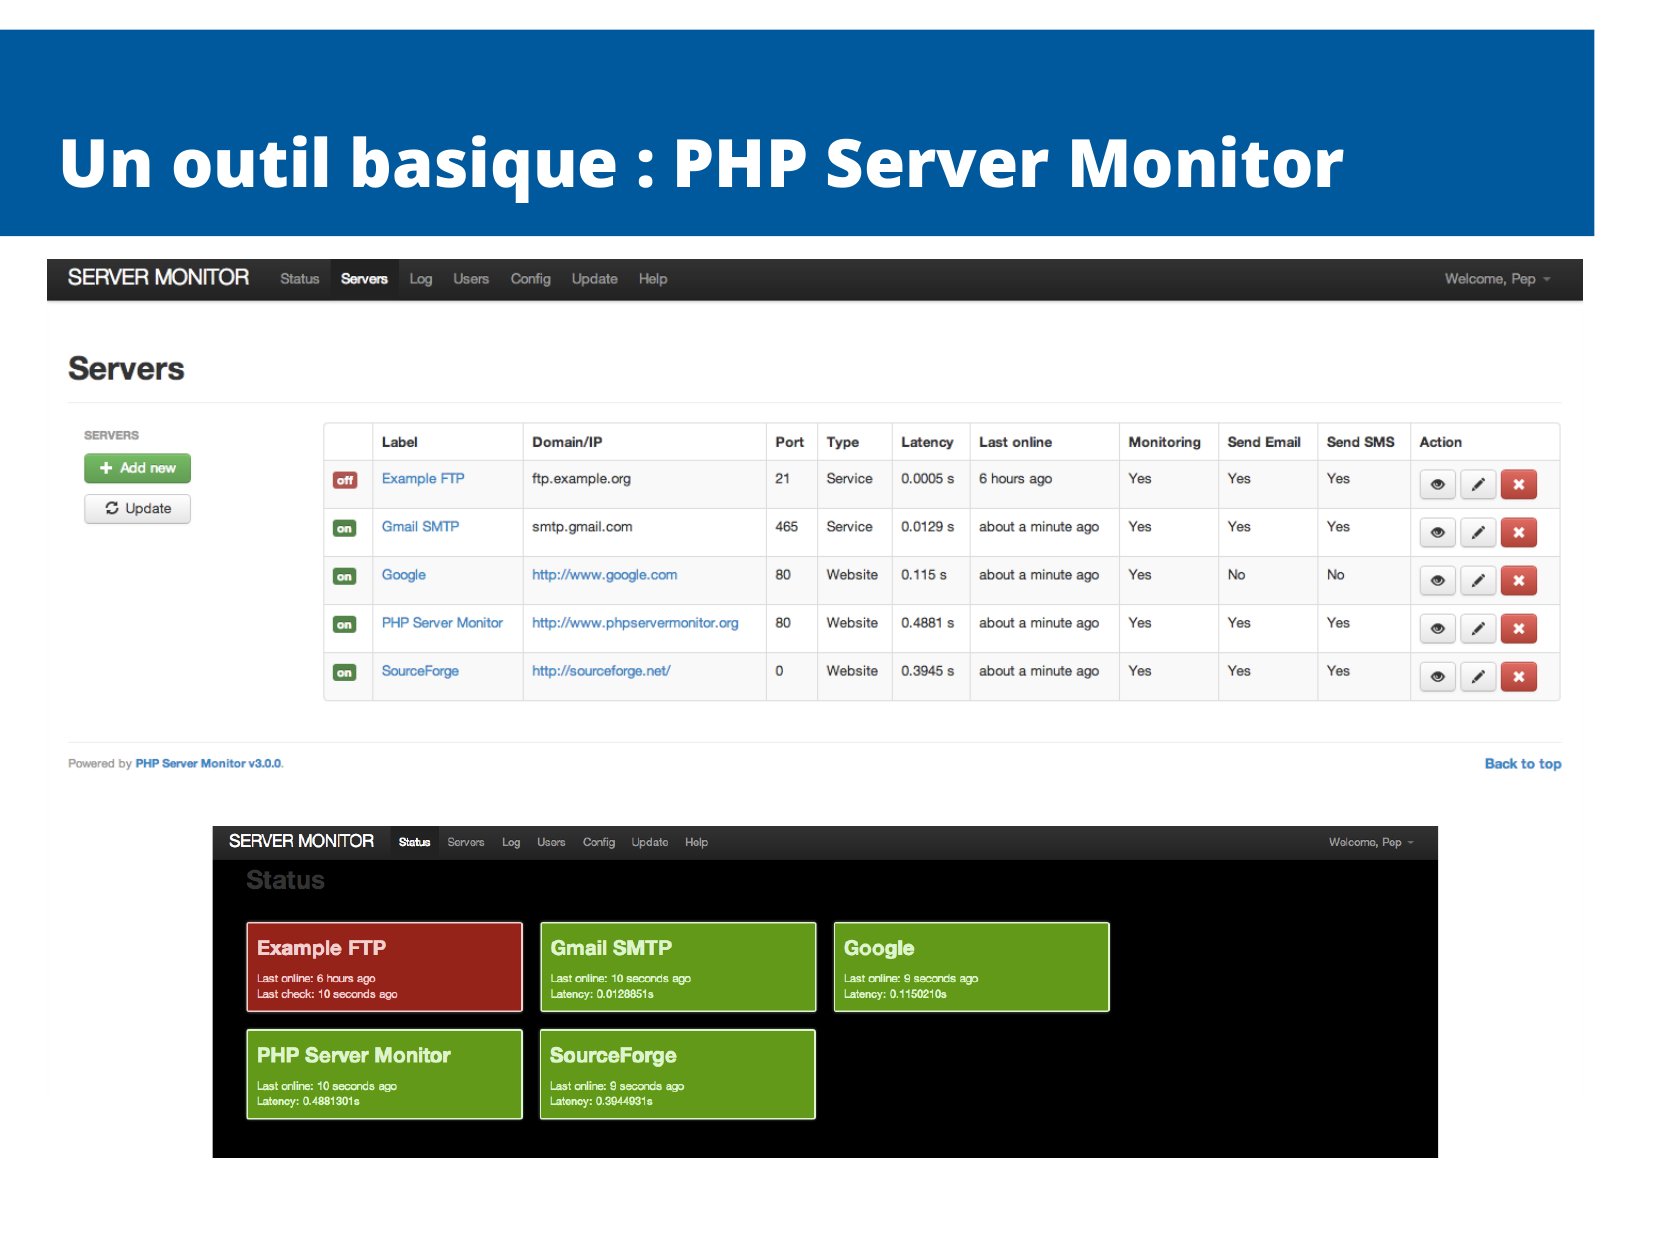

# Un outil basique : PHP Server Monitor
51
blog.lrdf.fr - Licence CC-BY-NC-SA